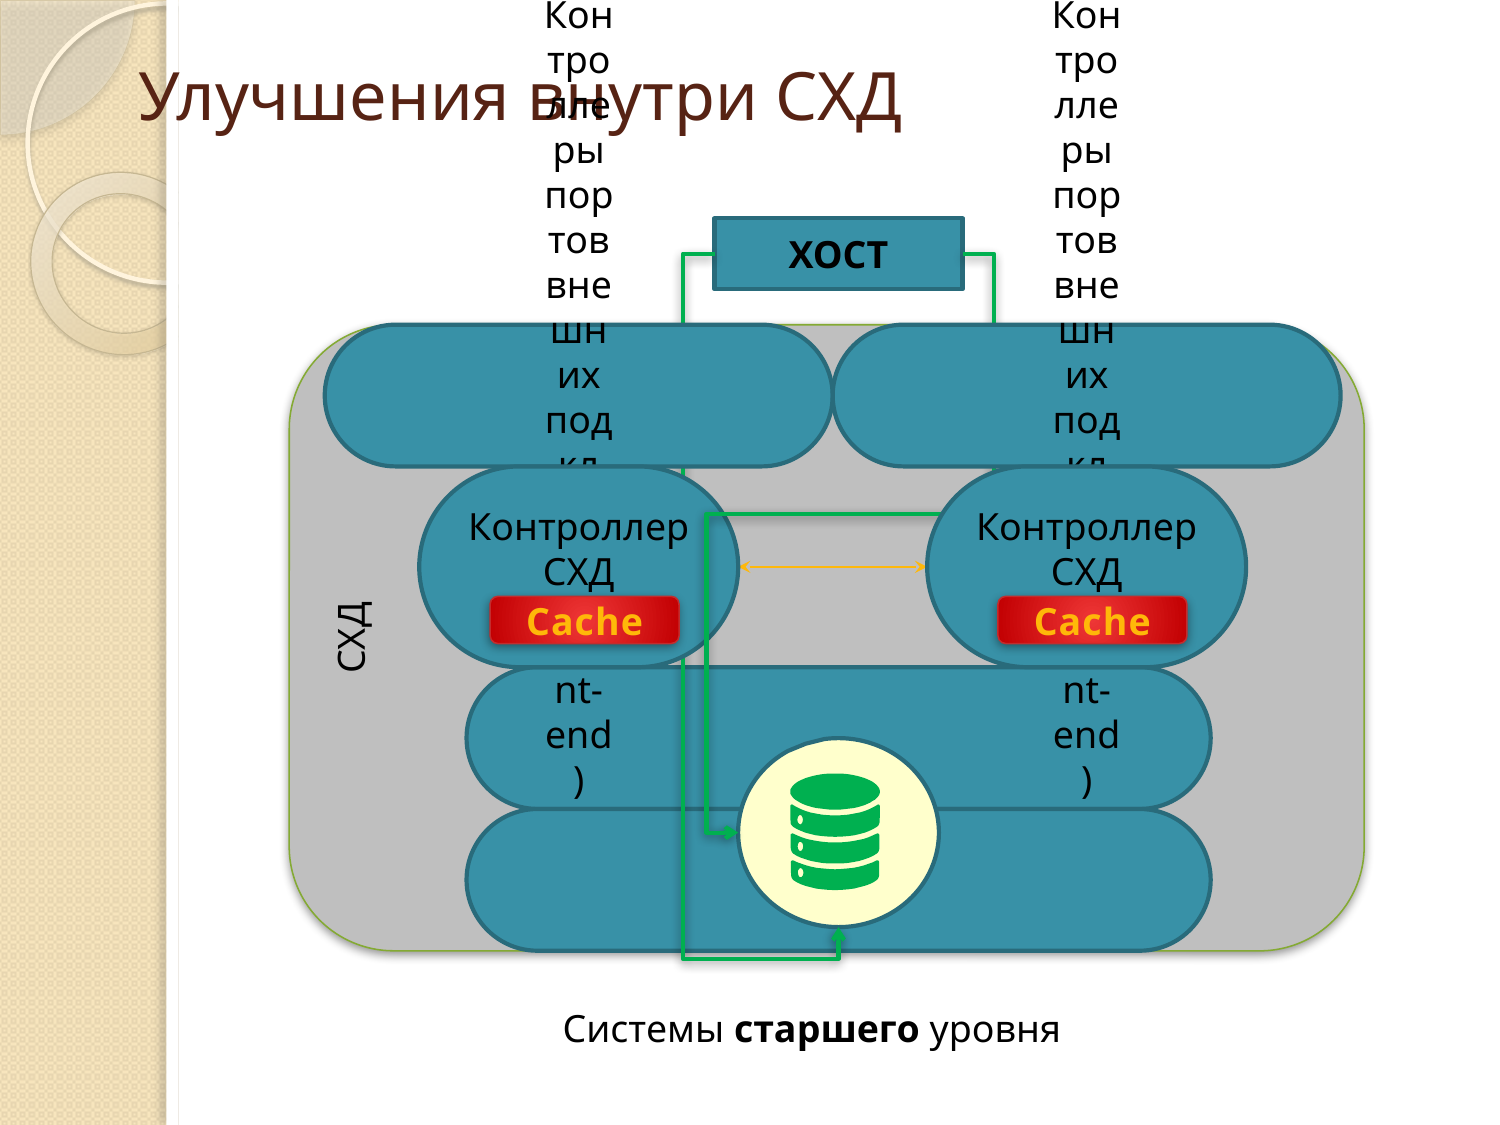

# Улучшения внутри СХД
СХД
Контроллеры портов внешних подключений (Front-end)
Контроллеры портов внешних подключений (Front-end)
ХОСТ
Контроллер СХД
Контроллер СХД
Cache
Cache
Системы старшего уровня